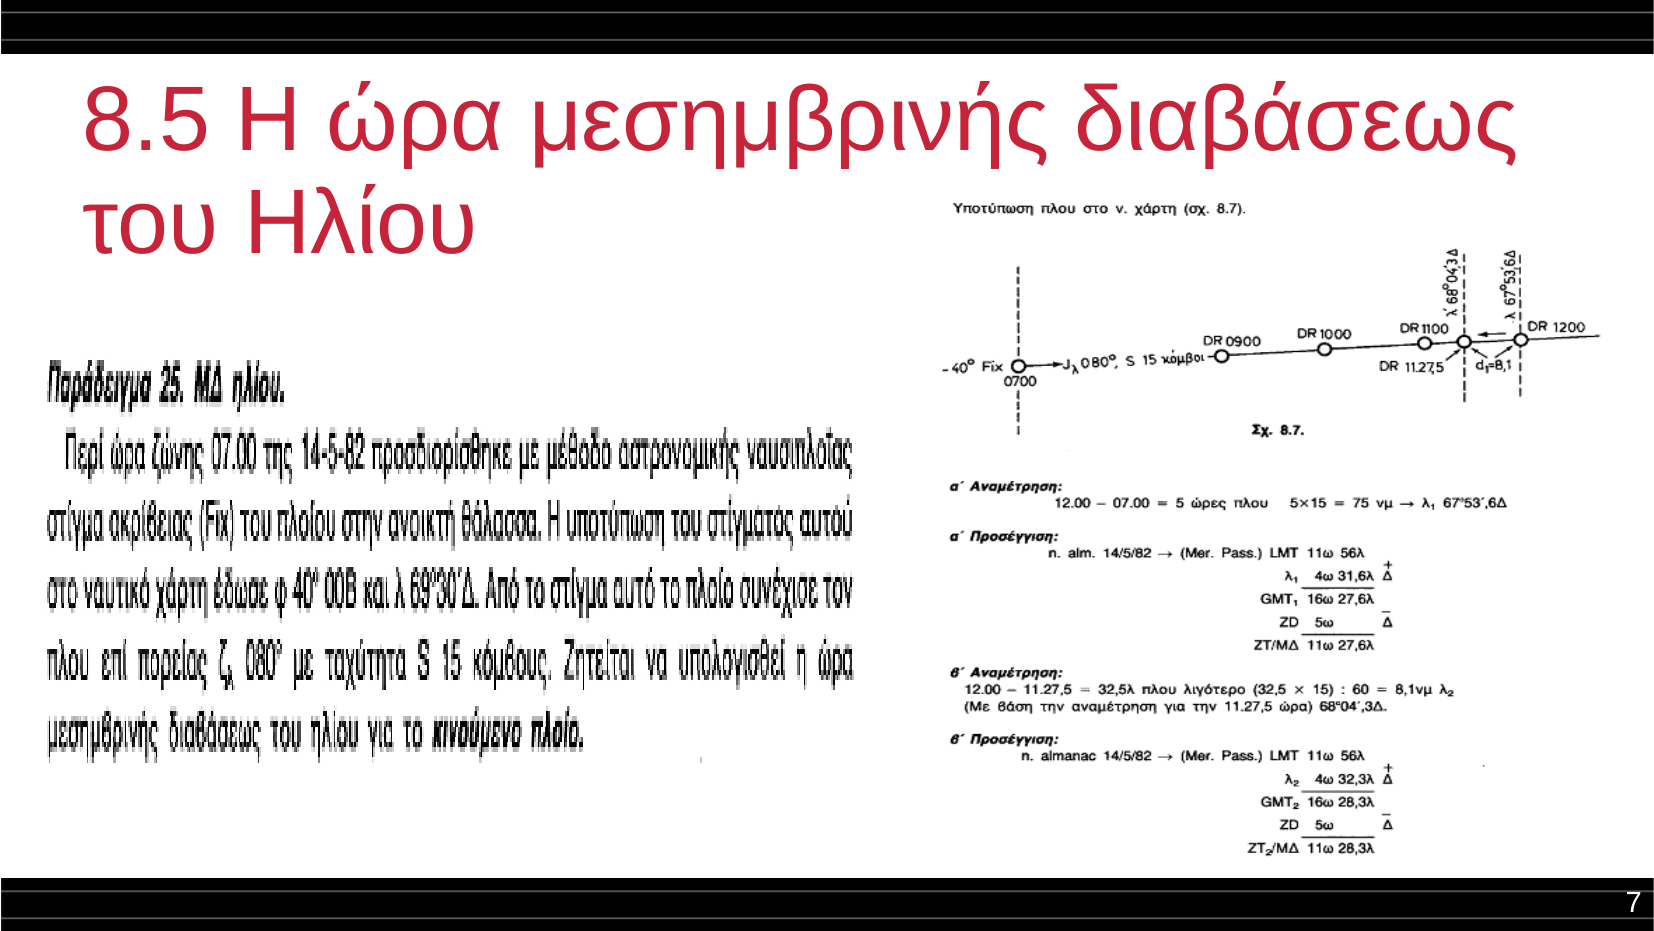

# 8.5 H ώρα μεσημβρινής διαβάσεως του Ηλίου